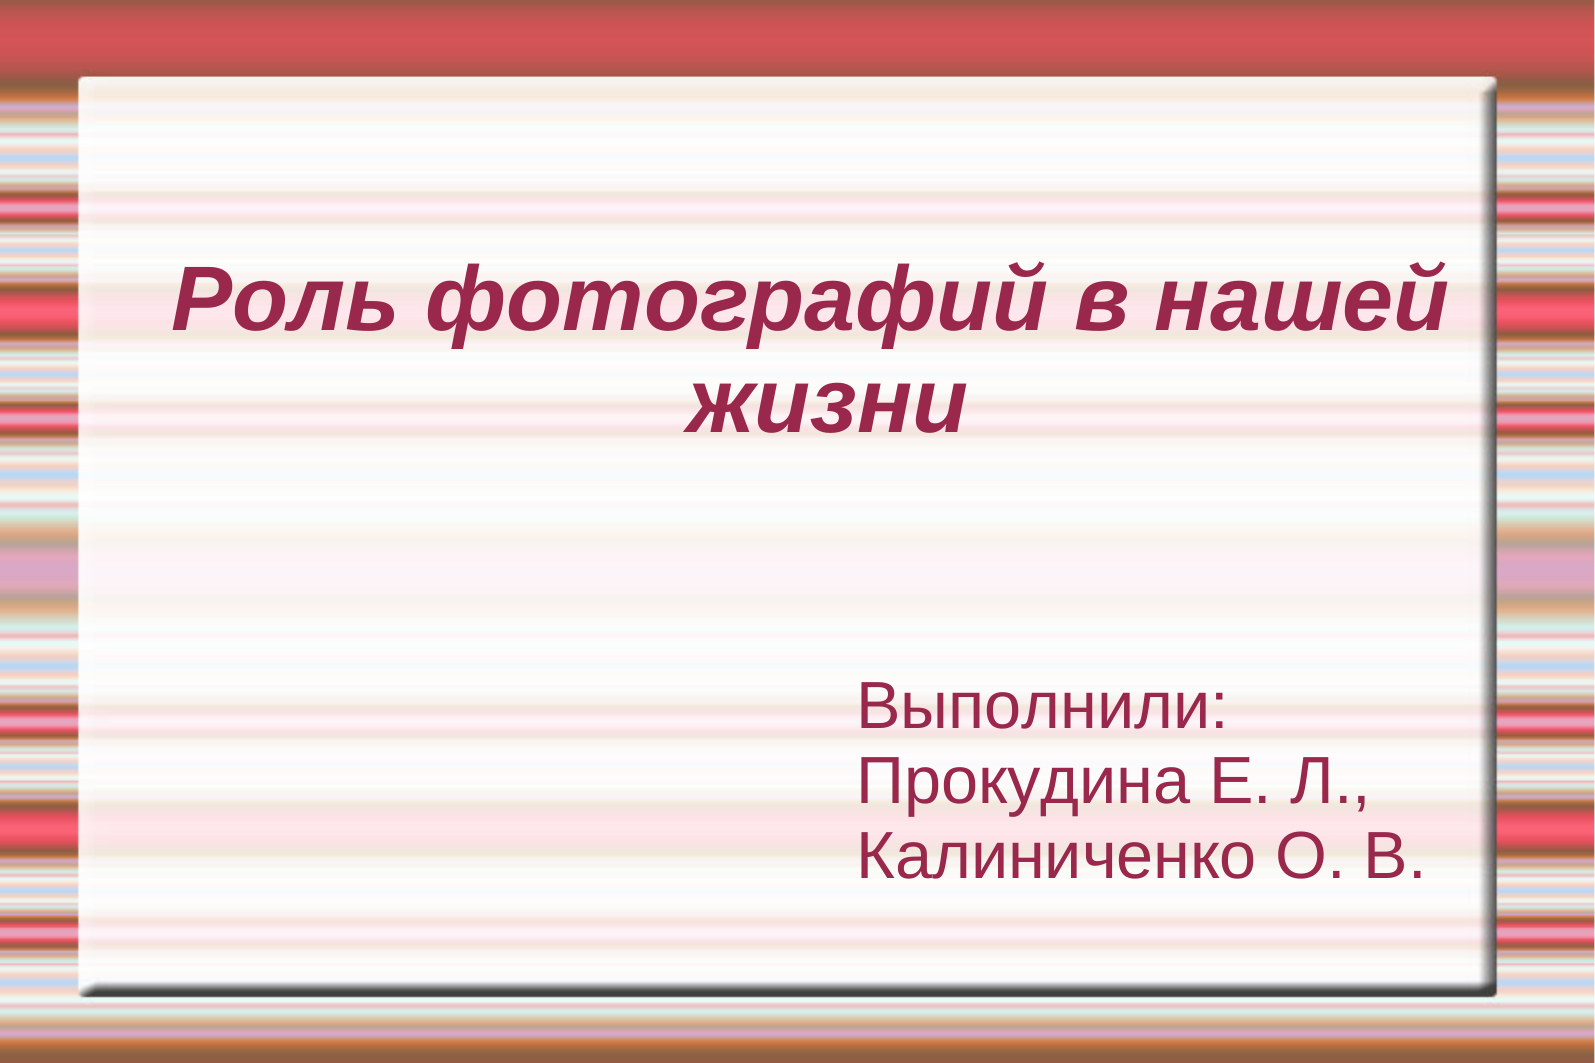

# Роль фотографий в нашей жизни
Выполнили:
Прокудина Е. Л.,
Калиниченко О. В.